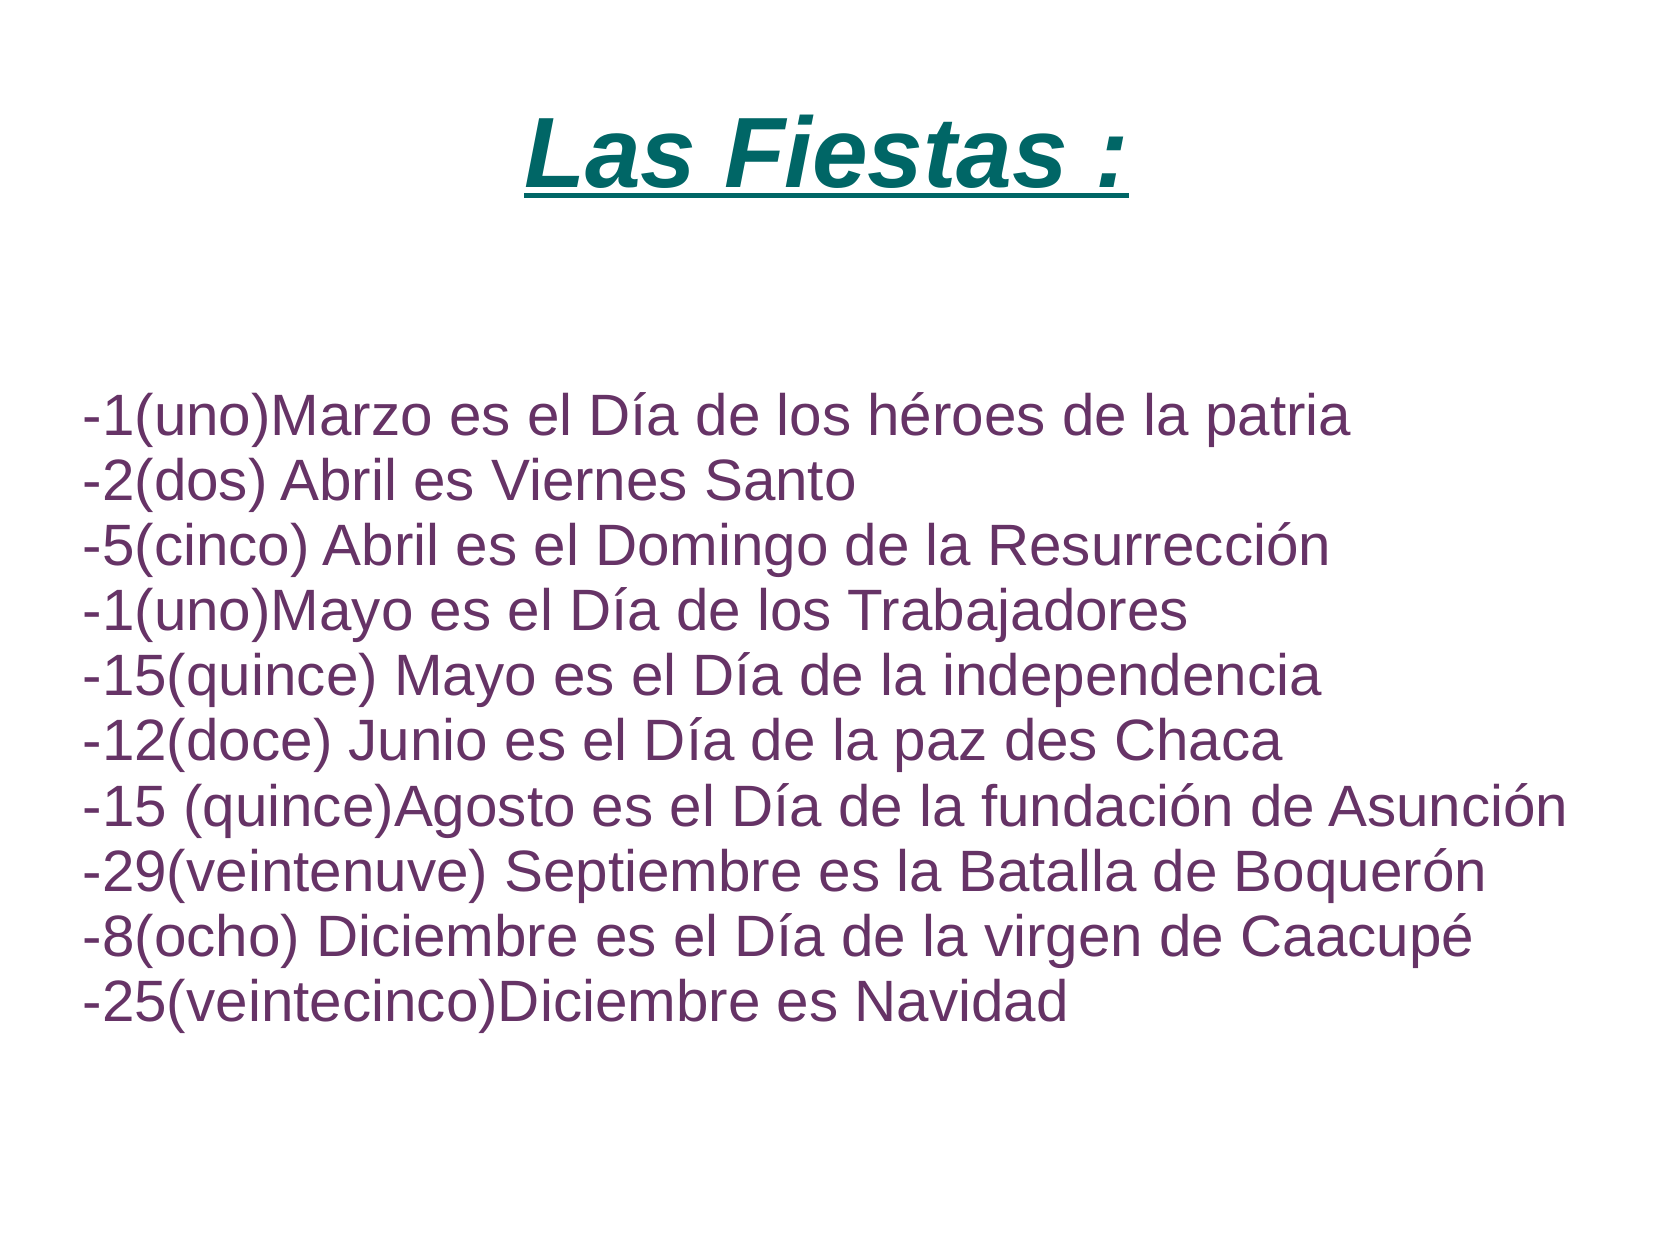

# Las Fiestas :
-1(uno)Marzo es el Día de los héroes de la patria
-2(dos) Abril es Viernes Santo
-5(cinco) Abril es el Domingo de la Resurrección
-1(uno)Mayo es el Día de los Trabajadores
-15(quince) Mayo es el Día de la independencia
-12(doce) Junio es el Día de la paz des Chaca
-15 (quince)Agosto es el Día de la fundación de Asunción
-29(veintenuve) Septiembre es la Batalla de Boquerón
-8(ocho) Diciembre es el Día de la virgen de Caacupé
-25(veintecinco)Diciembre es Navidad